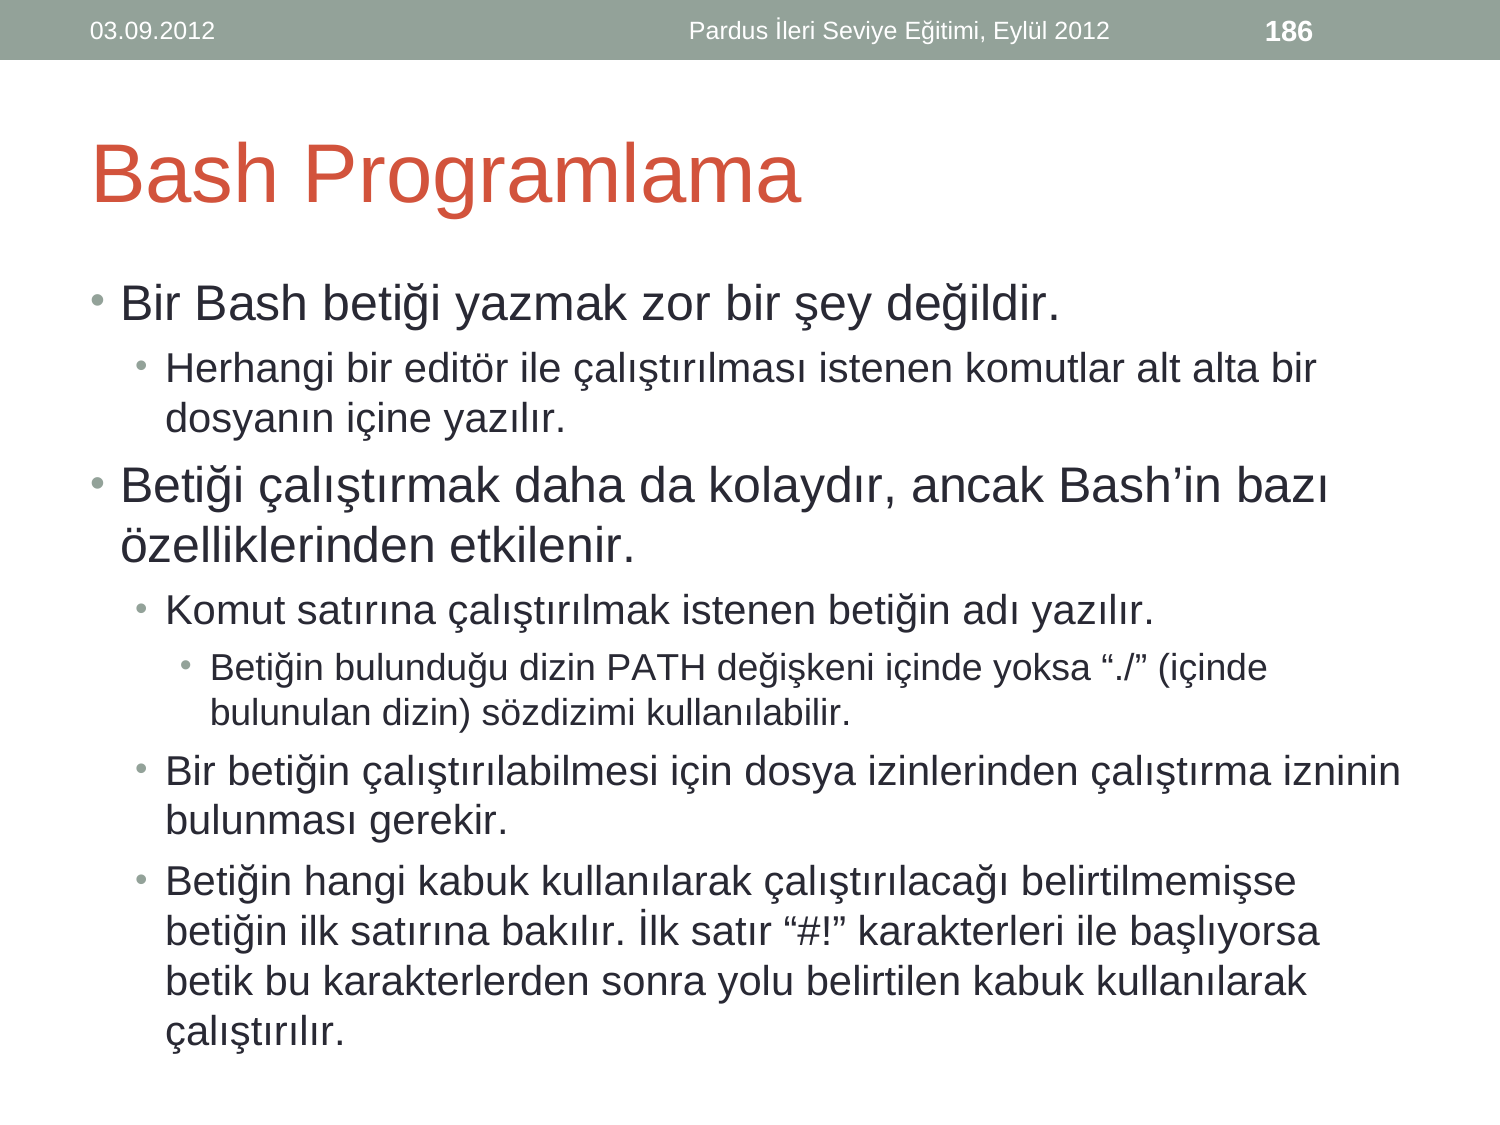

03.09.2012
Pardus İleri Seviye Eğitimi, Eylül 2012
# Bash Programlama
Bir Bash betiği yazmak zor bir şey değildir.
Herhangi bir editör ile çalıştırılması istenen komutlar alt alta bir dosyanın içine yazılır.
Betiği çalıştırmak daha da kolaydır, ancak Bash’in bazı özelliklerinden etkilenir.
Komut satırına çalıştırılmak istenen betiğin adı yazılır.
Betiğin bulunduğu dizin PATH değişkeni içinde yoksa “./” (içinde bulunulan dizin) sözdizimi kullanılabilir.
Bir betiğin çalıştırılabilmesi için dosya izinlerinden çalıştırma izninin bulunması gerekir.
Betiğin hangi kabuk kullanılarak çalıştırılacağı belirtilmemişse betiğin ilk satırına bakılır. İlk satır “#!” karakterleri ile başlıyorsa betik bu karakterlerden sonra yolu belirtilen kabuk kullanılarak çalıştırılır.